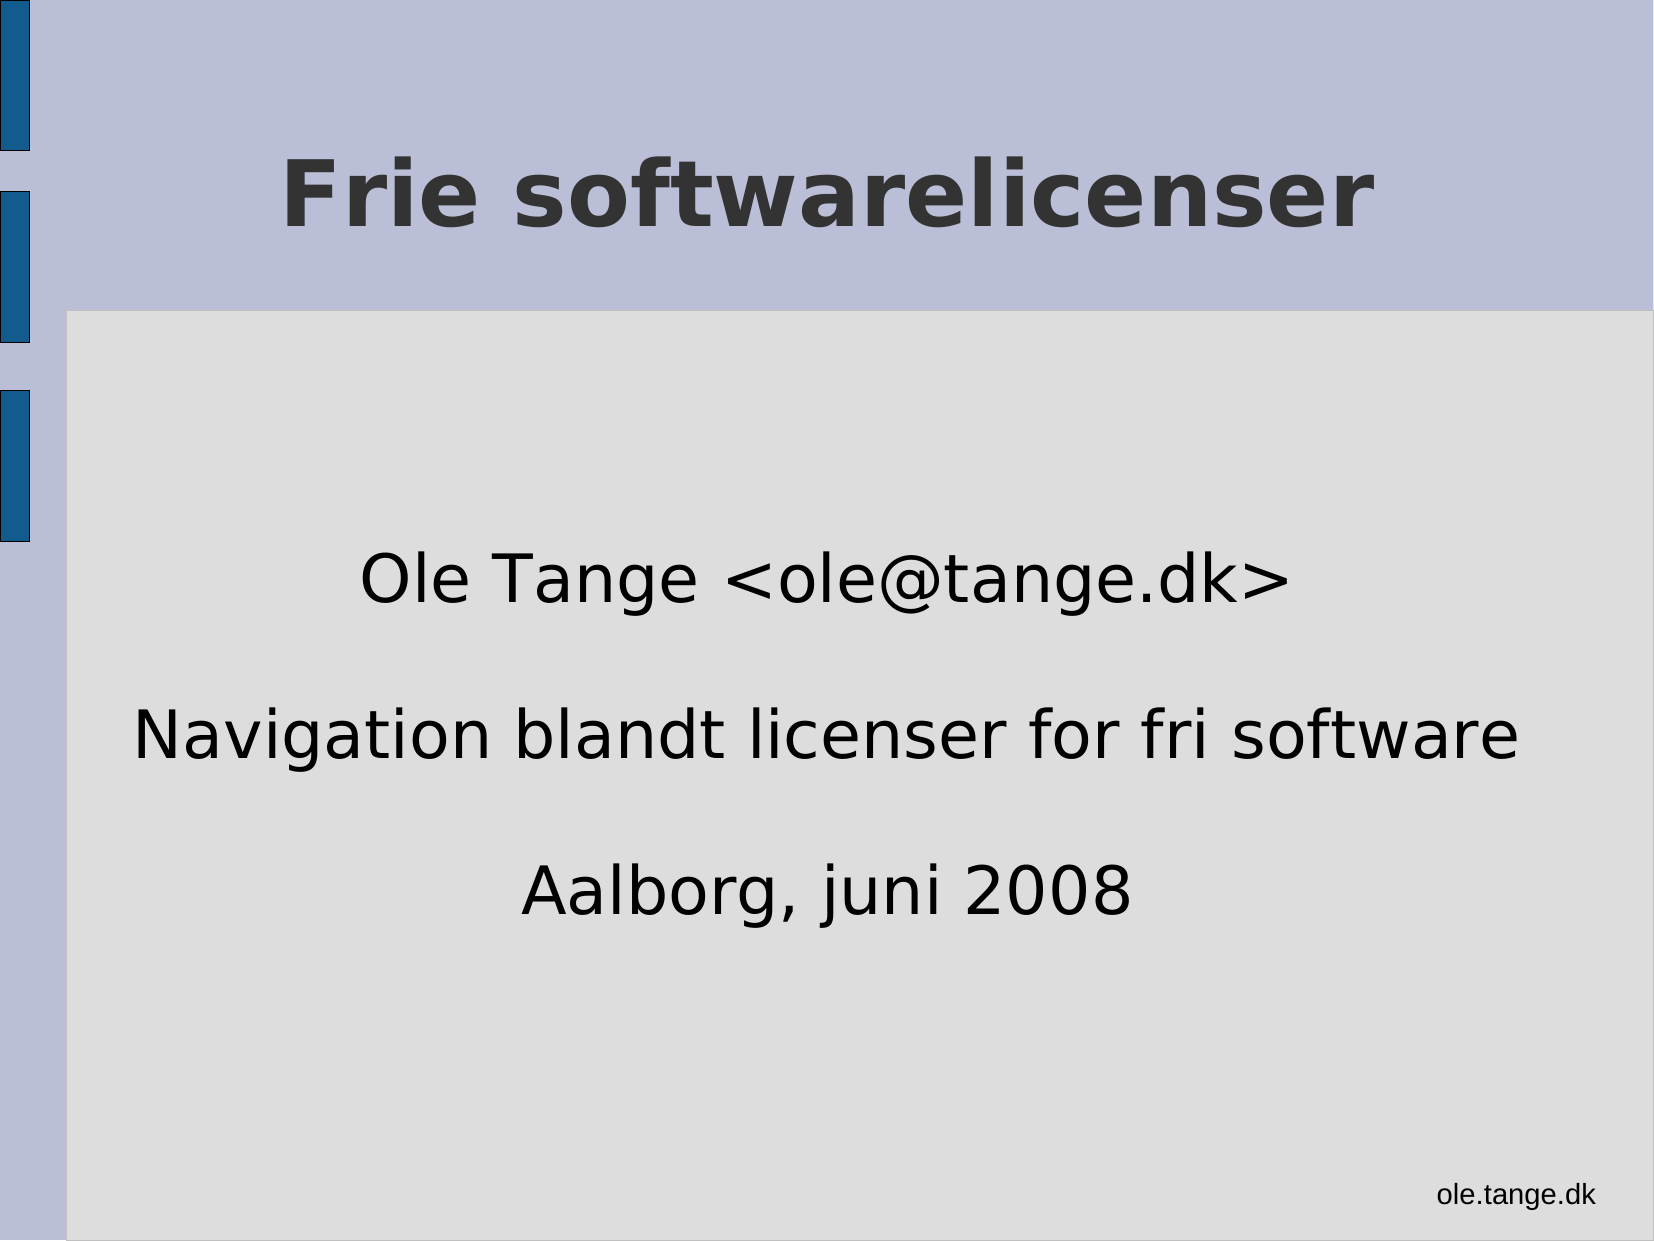

# Frie softwarelicenser
Ole Tange <ole@tange.dk>
Navigation blandt licenser for fri software
Aalborg, juni 2008